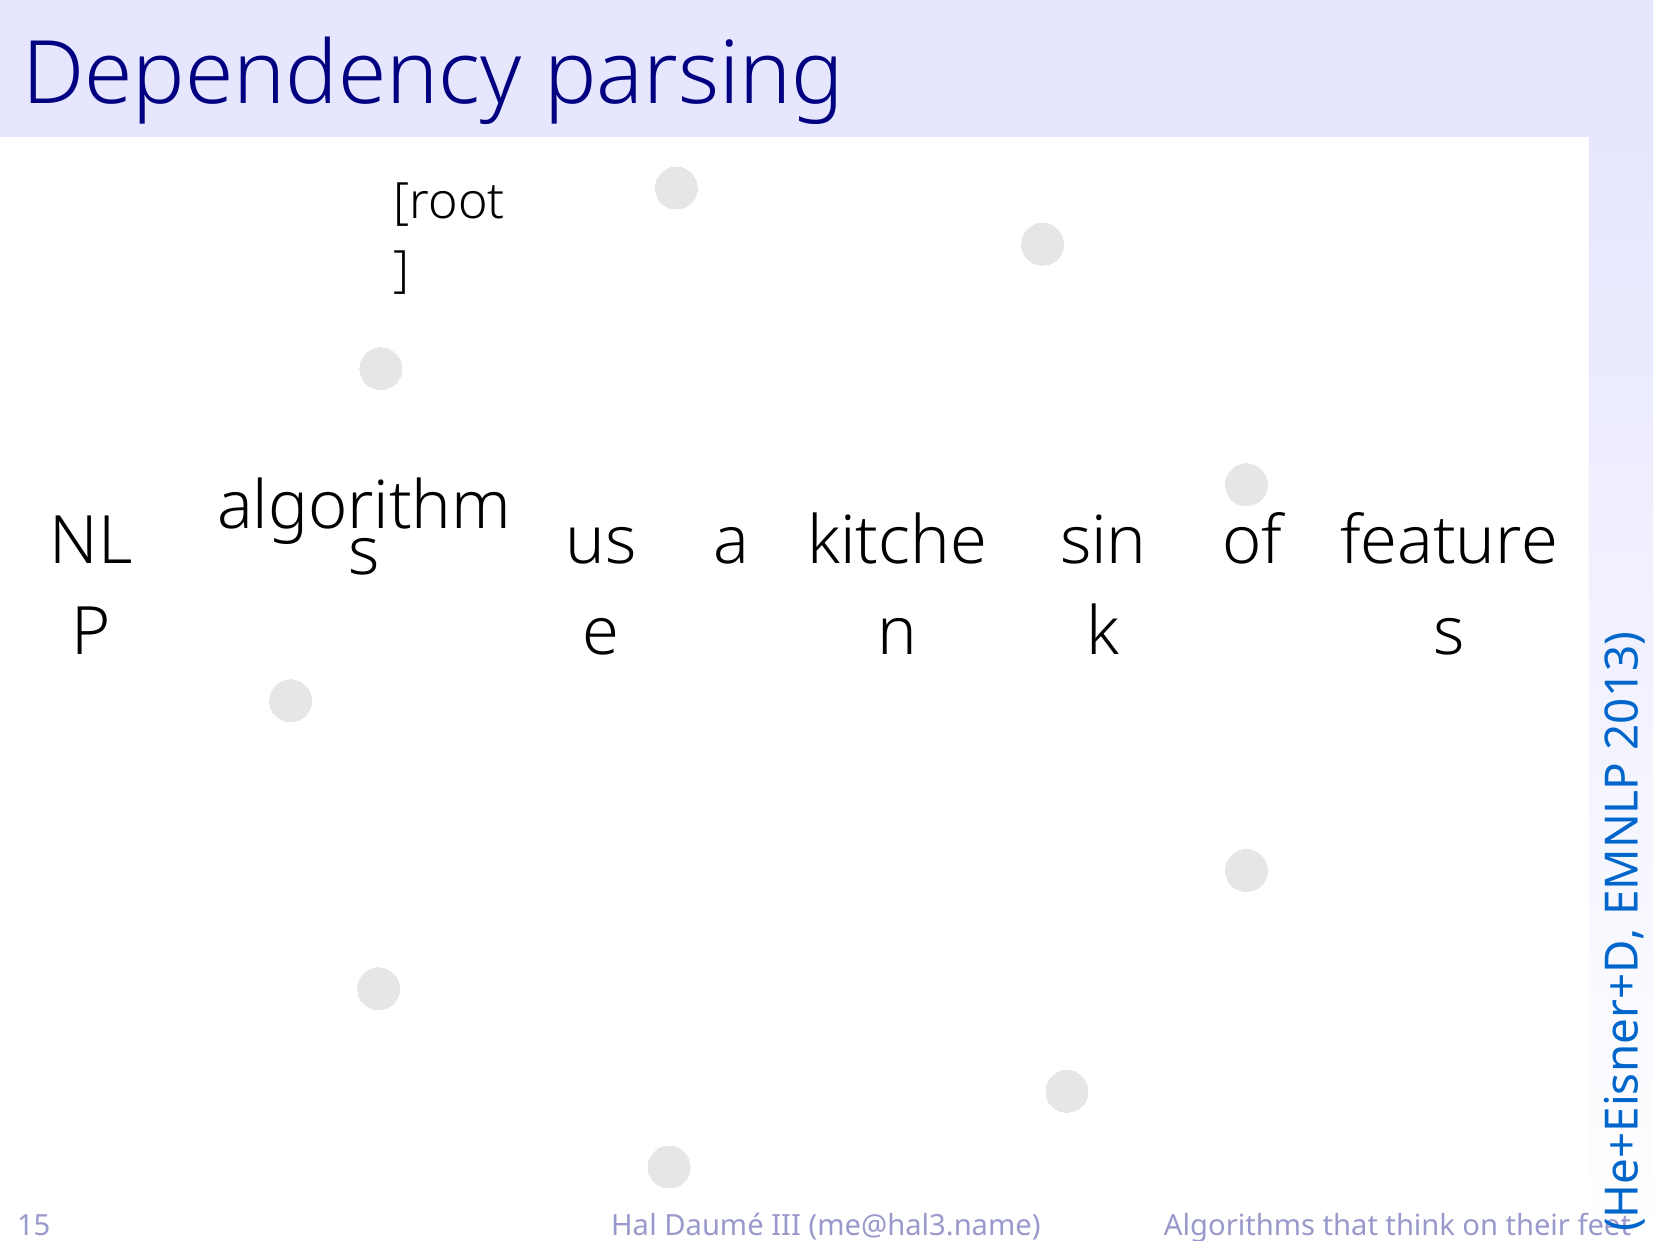

# Dependency parsing
[root]
NLP
algorithms
use
a
kitchen
sink
of
features
(He+Eisner+D, EMNLP 2013)